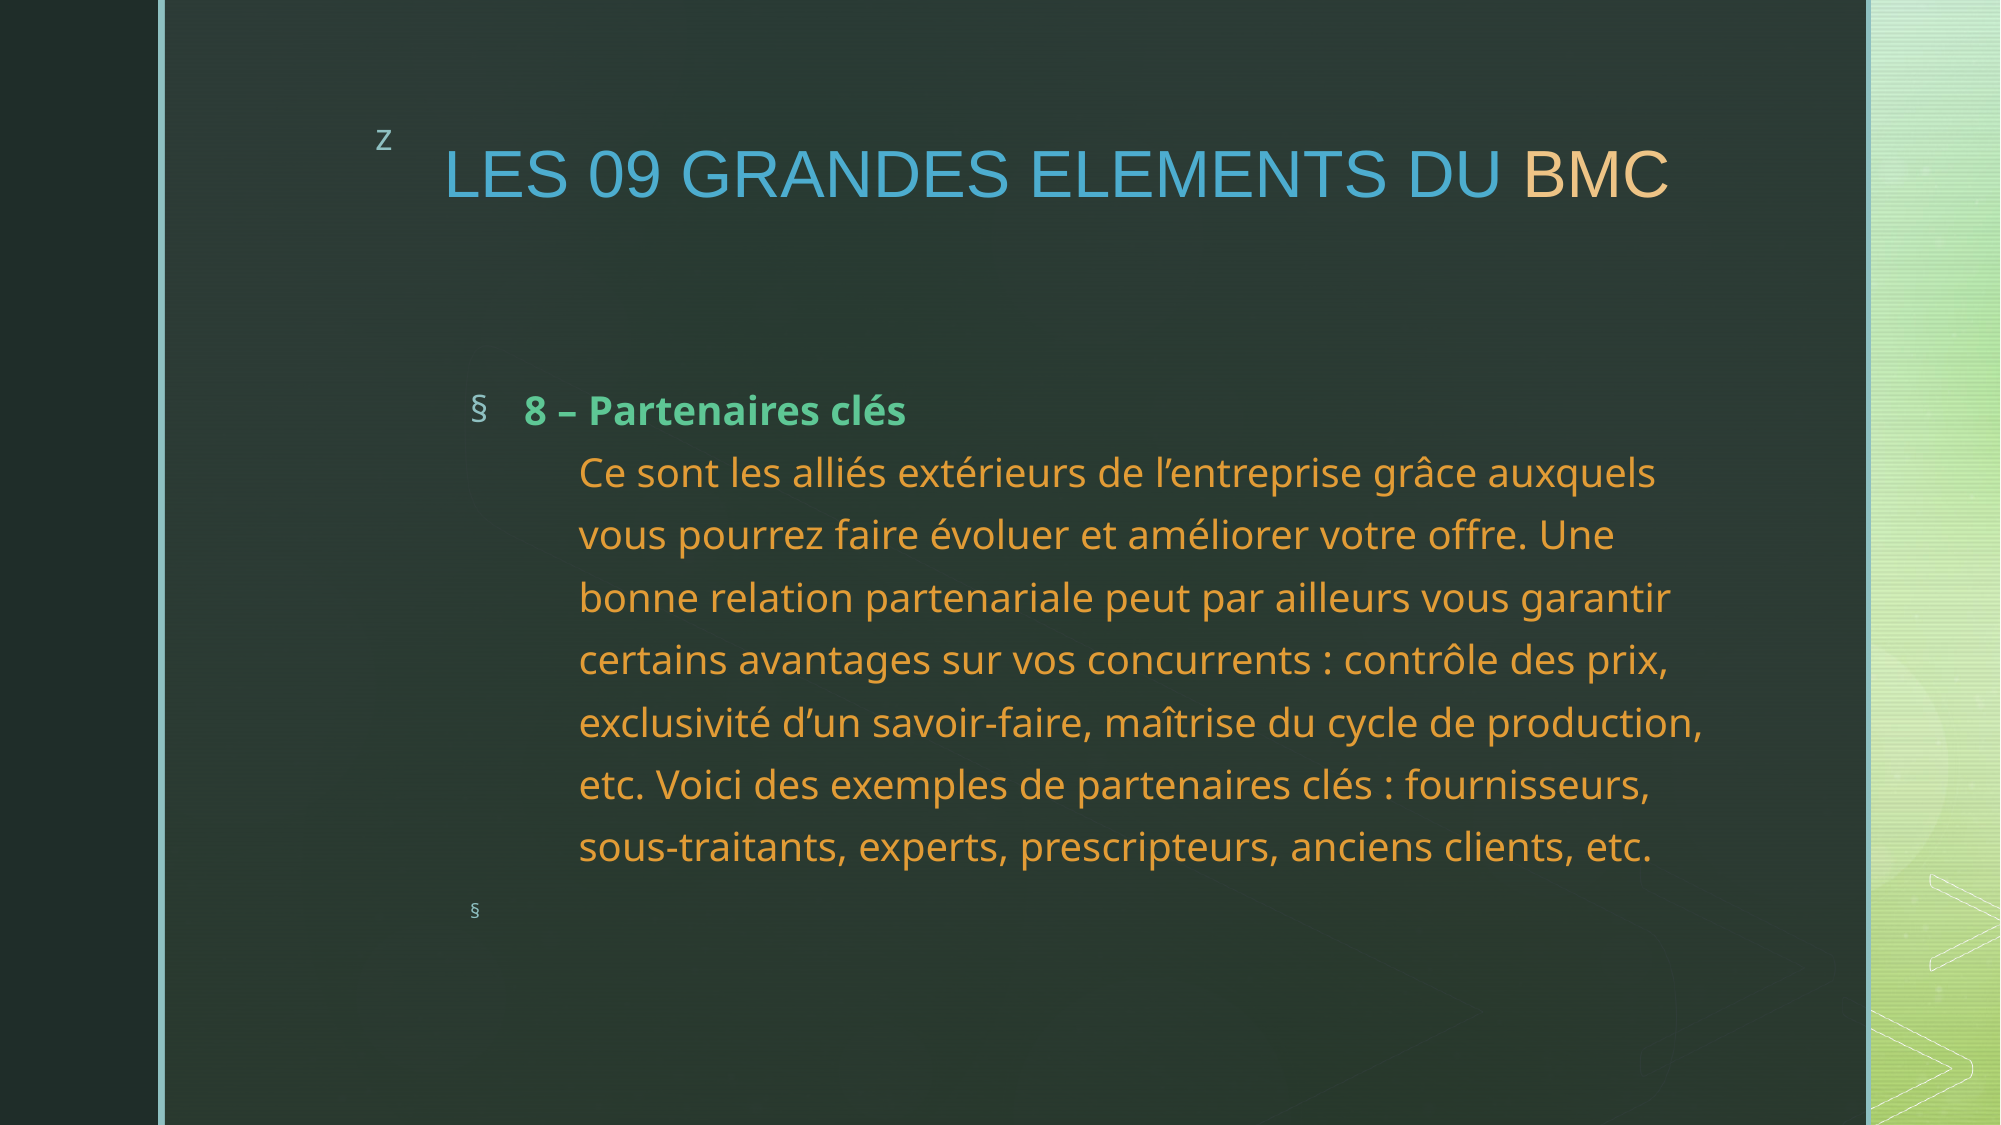

# LES 09 GRANDES ELEMENTS DU BMC
8 – Partenaires clés
Ce sont les alliés extérieurs de l’entreprise grâce auxquels vous pourrez faire évoluer et améliorer votre offre. Une bonne relation partenariale peut par ailleurs vous garantir certains avantages sur vos concurrents : contrôle des prix, exclusivité d’un savoir-faire, maîtrise du cycle de production, etc. Voici des exemples de partenaires clés : fournisseurs, sous-traitants, experts, prescripteurs, anciens clients, etc.